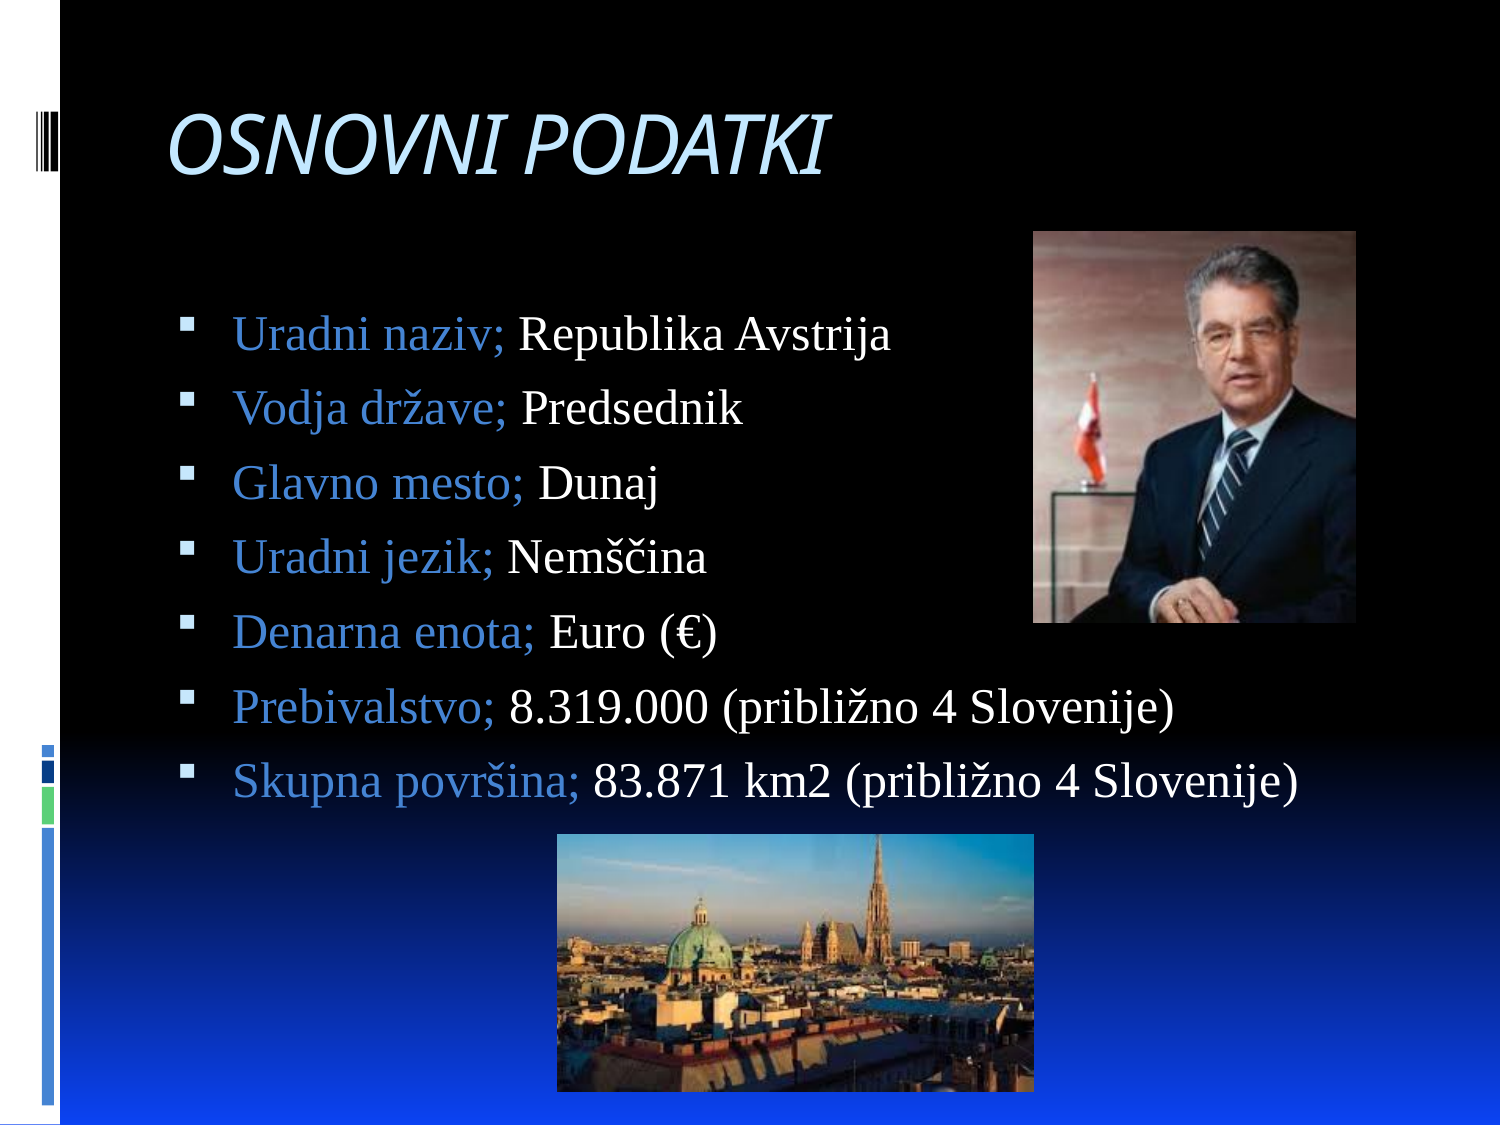

# OSNOVNI PODATKI
Uradni naziv; Republika Avstrija
Vodja države; Predsednik
Glavno mesto; Dunaj
Uradni jezik; Nemščina
Denarna enota; Euro (€)
Prebivalstvo; 8.319.000 (približno 4 Slovenije)
Skupna površina; 83.871 km2 (približno 4 Slovenije)